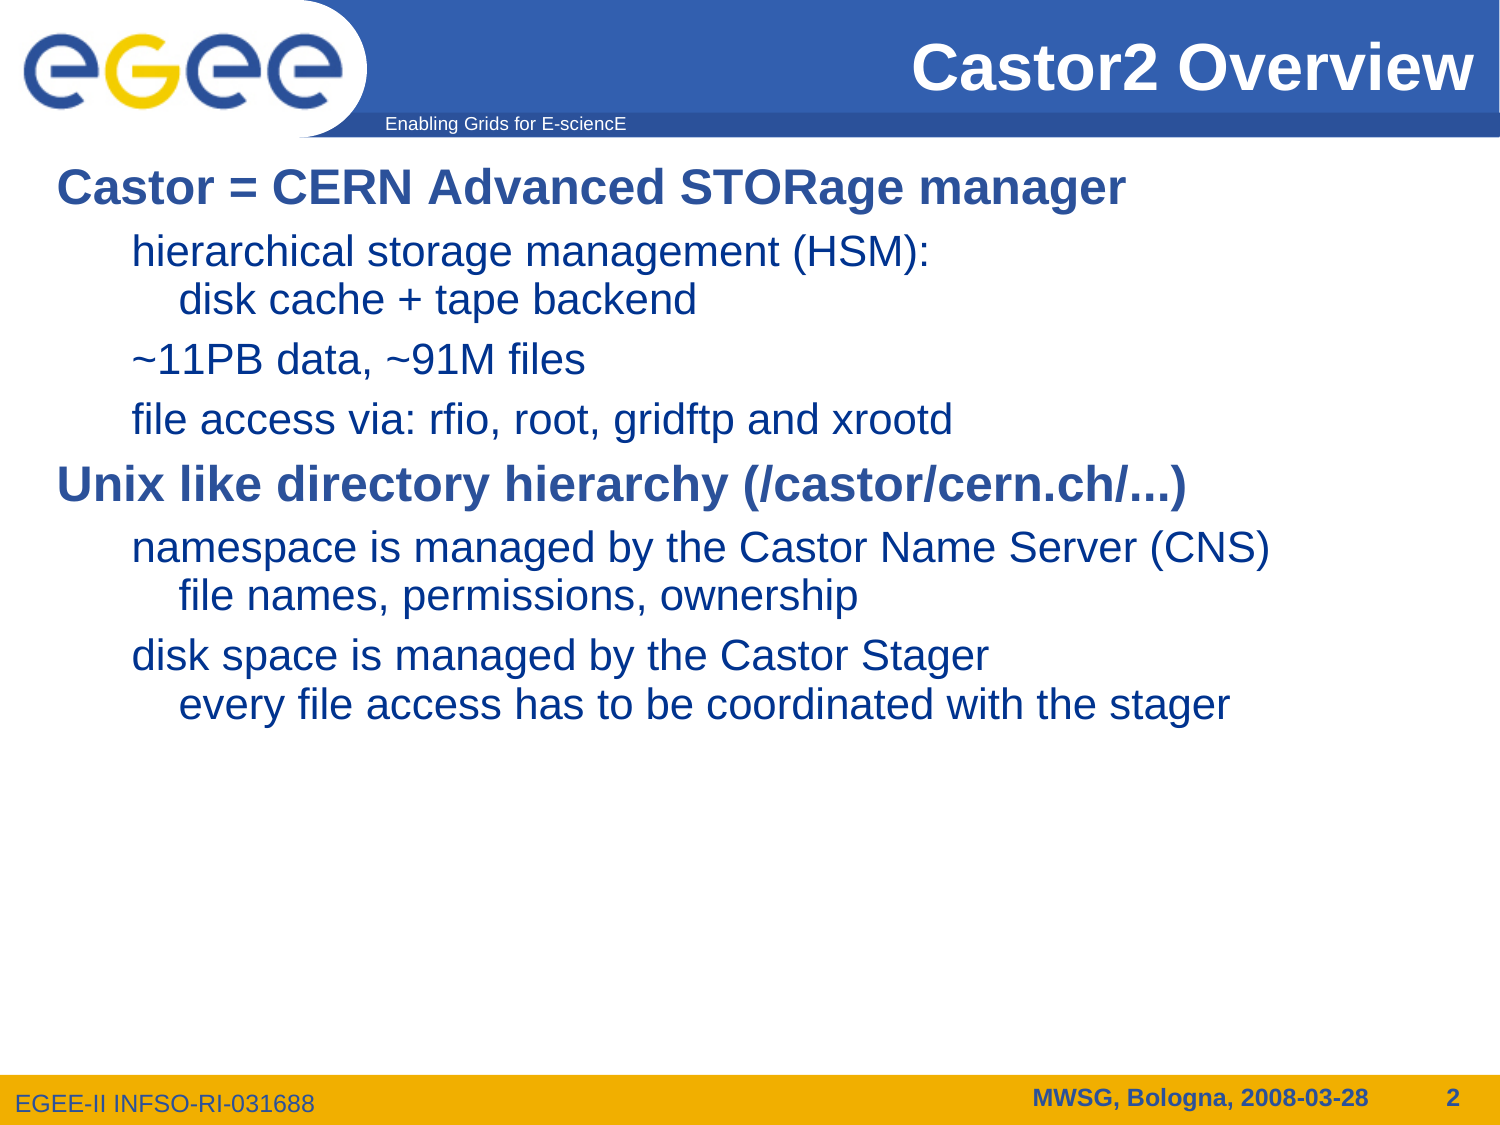

# Castor2 Overview
Castor = CERN Advanced STORage manager
hierarchical storage management (HSM):
disk cache + tape backend
~11PB data, ~91M files
file access via: rfio, root, gridftp and xrootd
Unix like directory hierarchy (/castor/cern.ch/...)
namespace is managed by the Castor Name Server (CNS)
file names, permissions, ownership
disk space is managed by the Castor Stager
every file access has to be coordinated with the stager
MWSG, Bologna, 2008-03-28
2